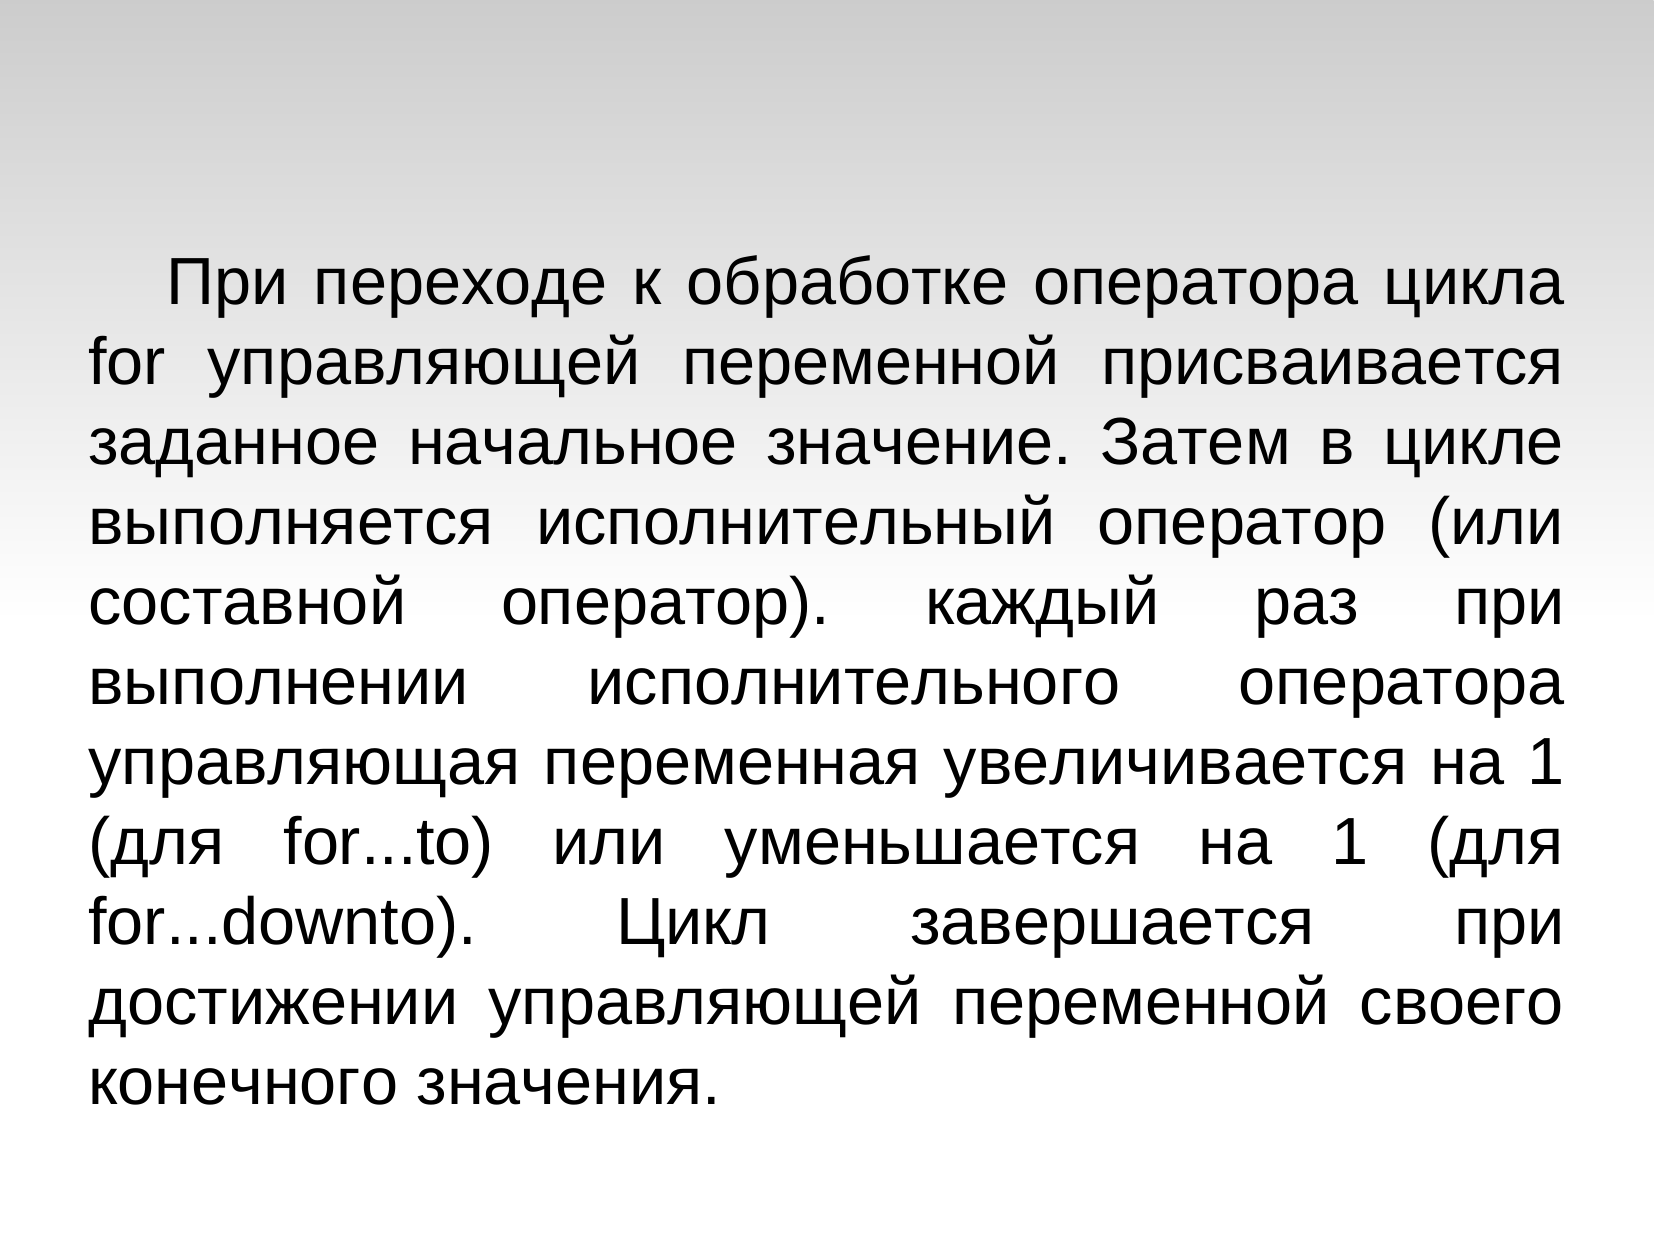

# При переходе к обработке оператора цикла for управляющей переменной присваивается заданное начальное значение. Затем в цикле выполняется исполнительный оператор (или составной оператор). каждый раз при выполнении исполнительного оператора управляющая переменная увеличивается на 1 (для for...to) или уменьшается на 1 (для for...downto). Цикл завершается при достижении управляющей переменной своего конечного значения.